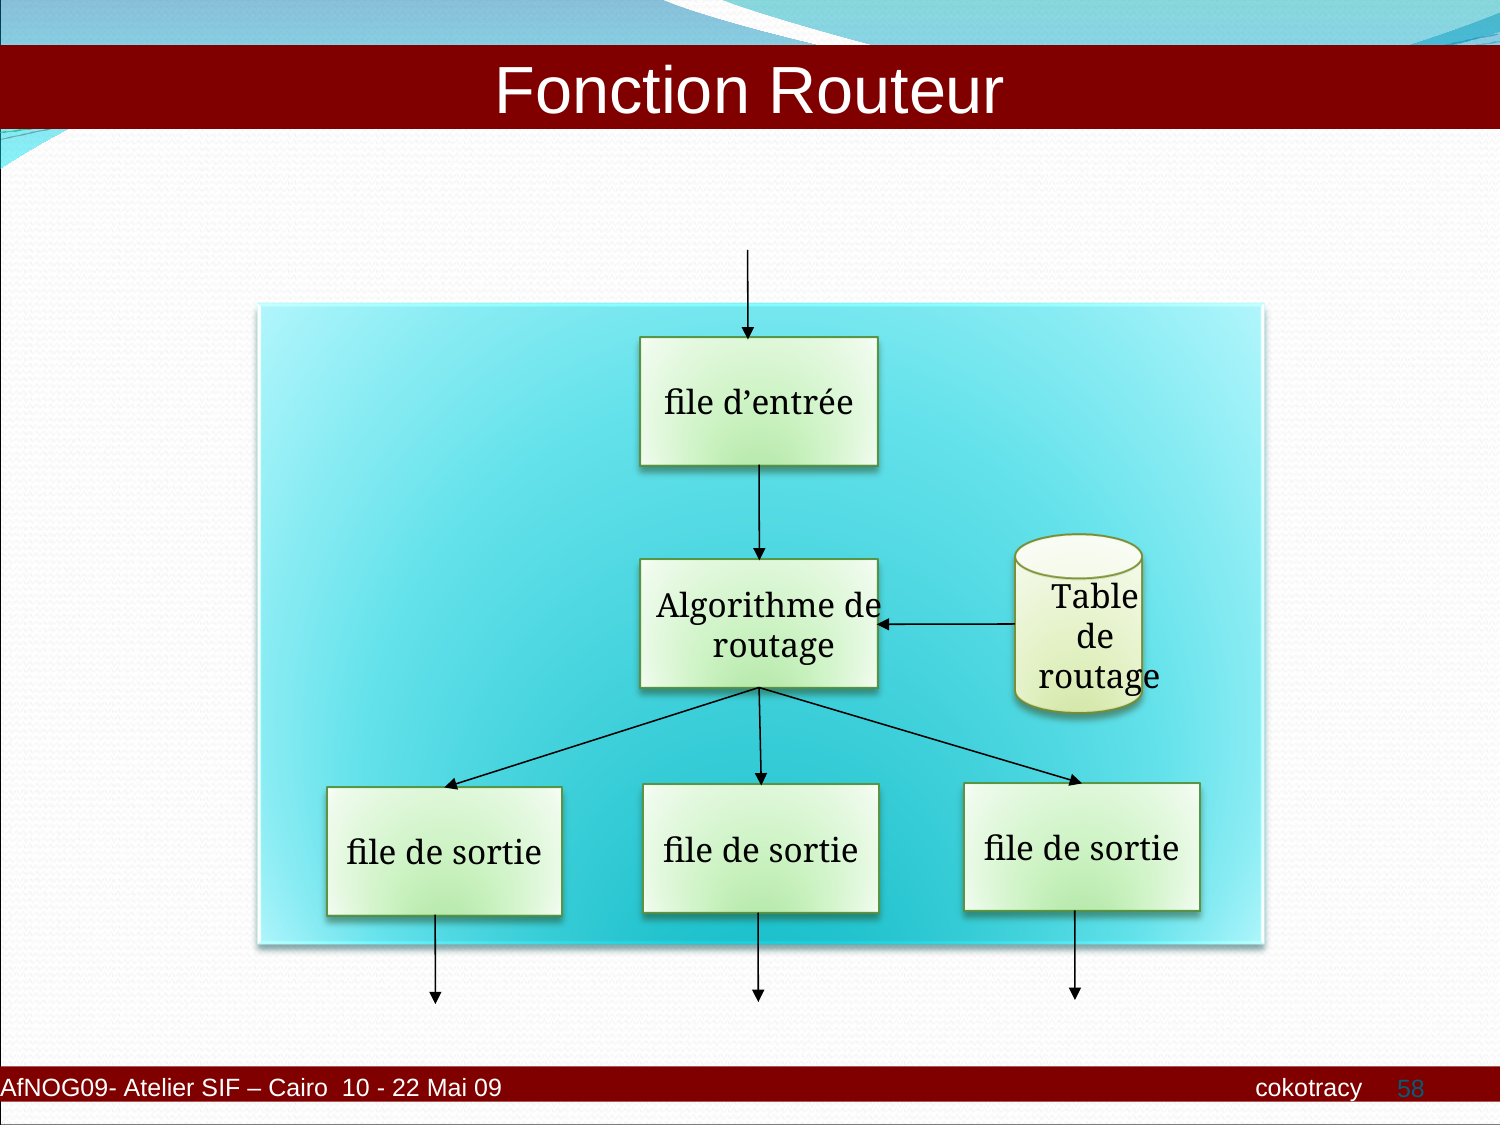

Fonction Routeur
file d’entrée
Table
de
 routage
Algorithme de
routage
file de sortie
file de sortie
file de sortie
AfNOG09- Atelier SIF – Cairo 10 - 22 Mai 09 cokotracy